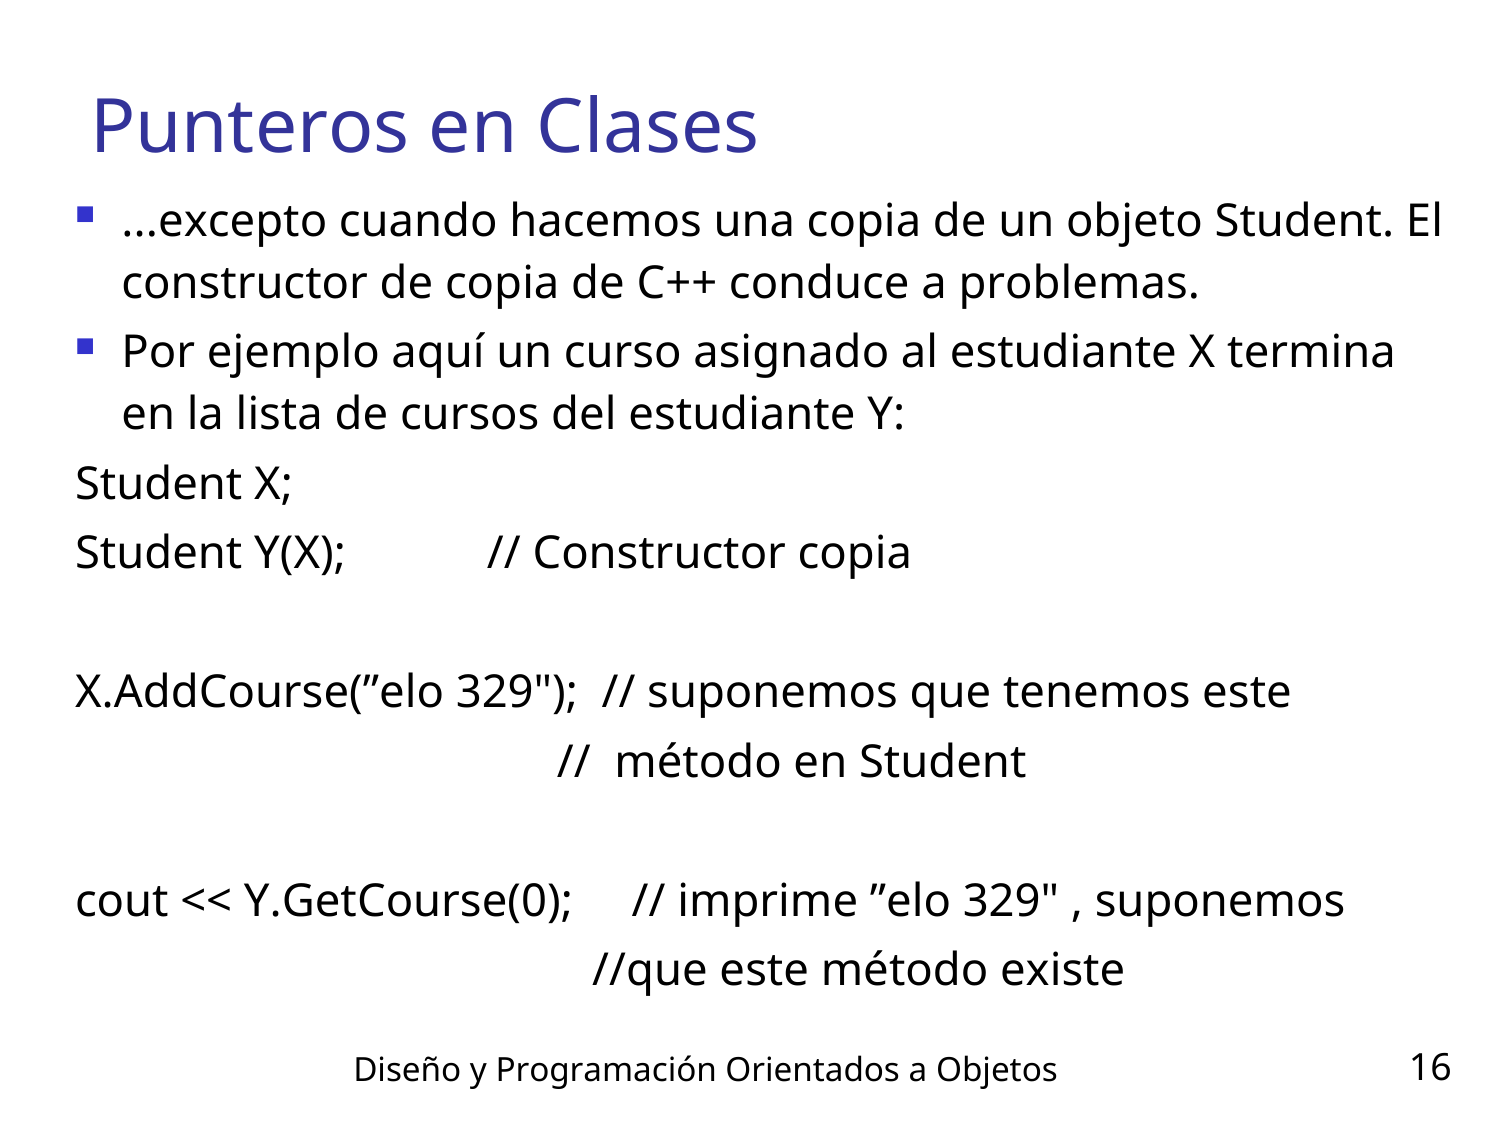

# Punteros en Clases
...excepto cuando hacemos una copia de un objeto Student. El constructor de copia de C++ conduce a problemas.
Por ejemplo aquí un curso asignado al estudiante X termina en la lista de cursos del estudiante Y:
Student X;
Student Y(X); // Constructor copia
X.AddCourse(”elo 329"); // suponemos que tenemos este
 // método en Student
cout << Y.GetCourse(0); // imprime ”elo 329" , suponemos
 //que este método existe
Diseño y Programación Orientados a Objetos
16